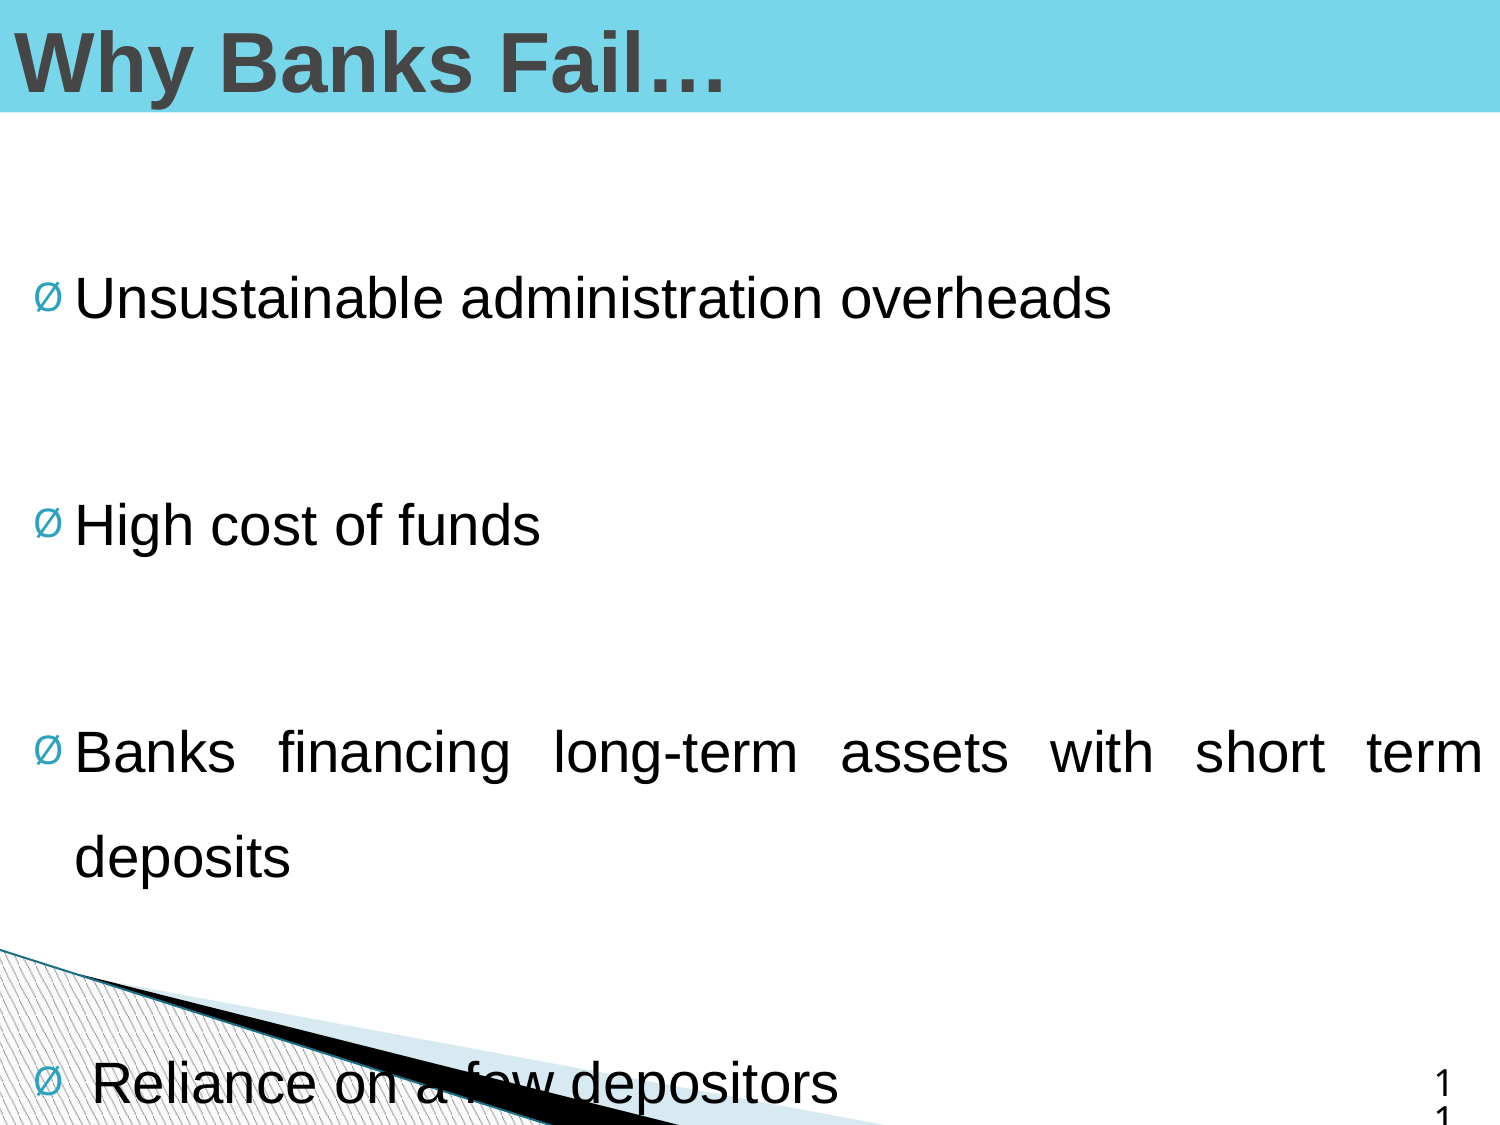

Why Banks Fail…
# Unsustainable administration overheads
High cost of funds
Banks financing long-term assets with short term deposits
 Reliance on a few depositors
Fixed assets to shareholder funds ratio at more than 100%. Fixed assets financed from depositors funds